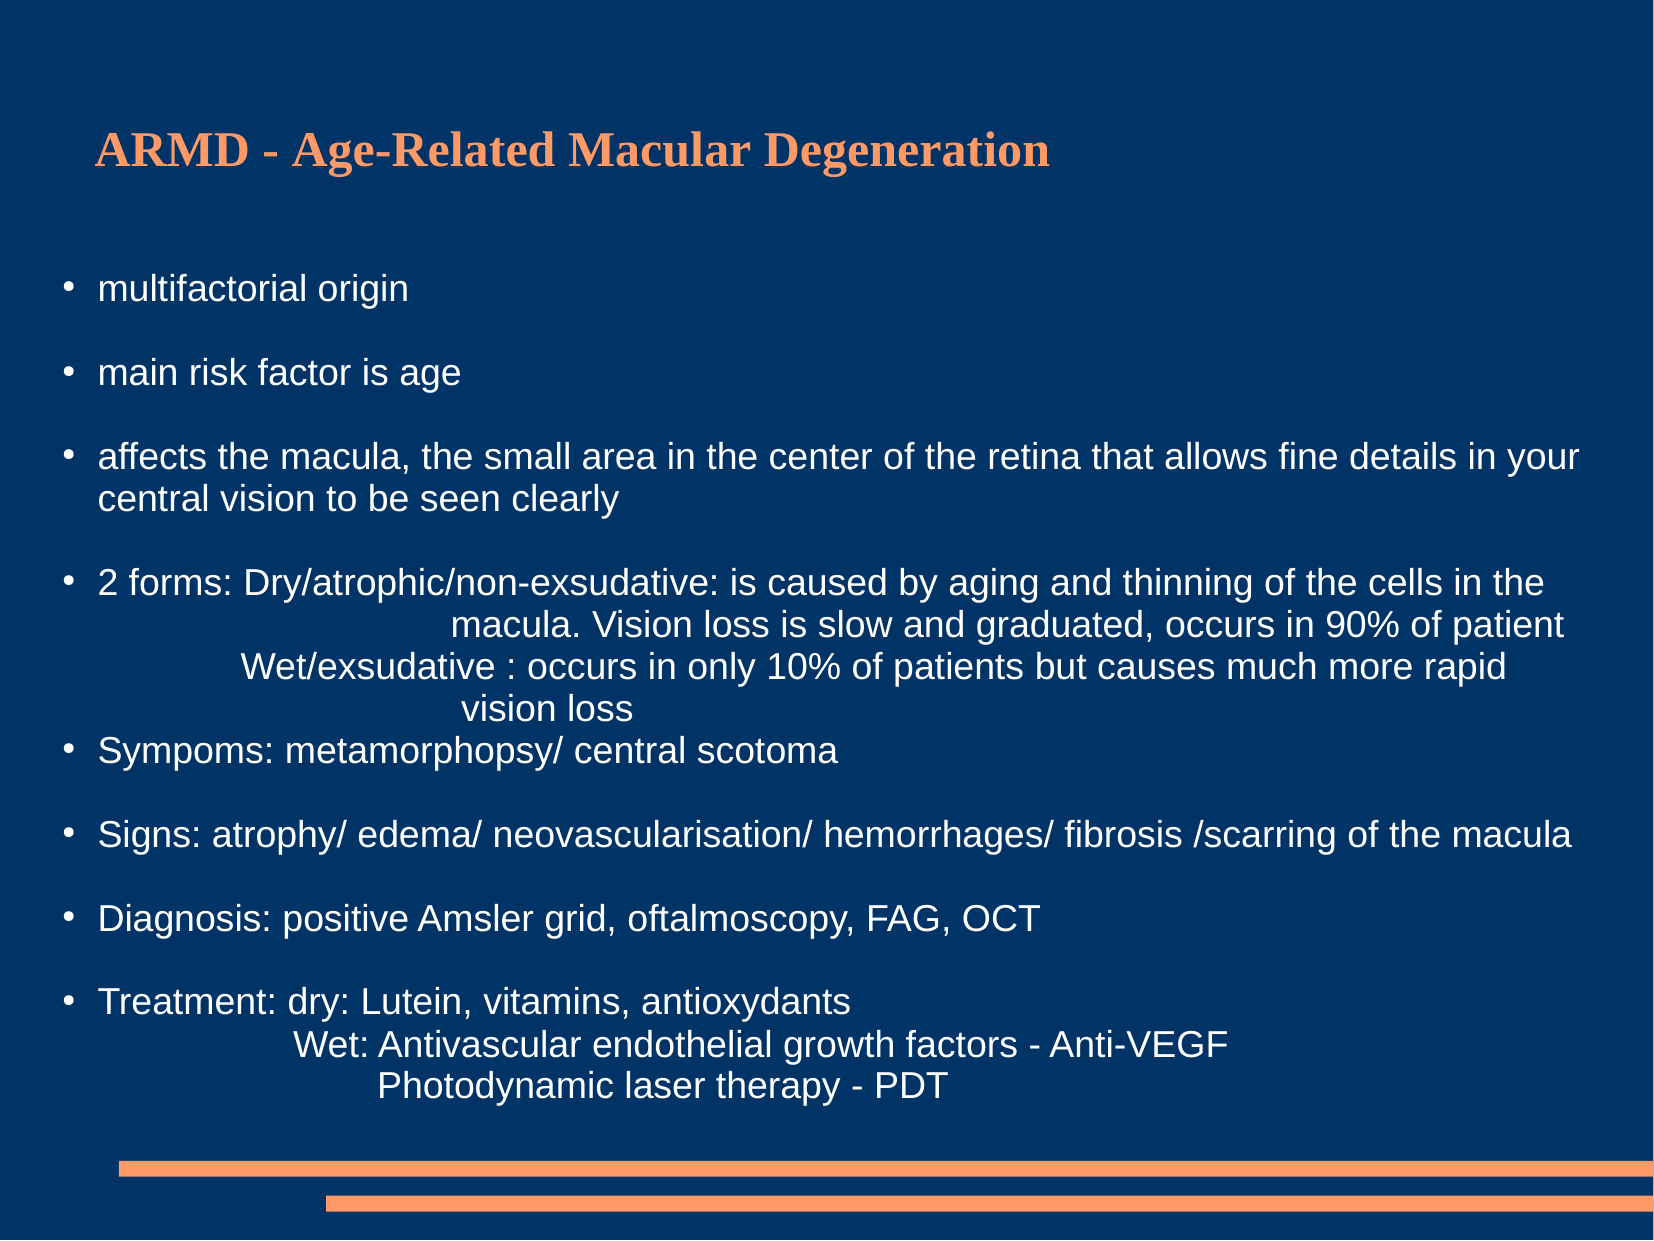

# ARMD - Age-Related Macular Degeneration
multifactorial origin
main risk factor is age
affects the macula, the small area in the center of the retina that allows fine details in your central vision to be seen clearly
2 forms: Dry/atrophic/non-exsudative: is caused by aging and thinning of the cells in the
 macula. Vision loss is slow and graduated, occurs in 90% of patient
 Wet/exsudative : occurs in only 10% of patients but causes much more rapid
 vision loss
Sympoms: metamorphopsy/ central scotoma
Signs: atrophy/ edema/ neovascularisation/ hemorrhages/ fibrosis /scarring of the macula
Diagnosis: positive Amsler grid, oftalmoscopy, FAG, OCT
Treatment: dry: Lutein, vitamins, antioxydants
 Wet: Antivascular endothelial growth factors - Anti-VEGF
 Photodynamic laser therapy - PDT